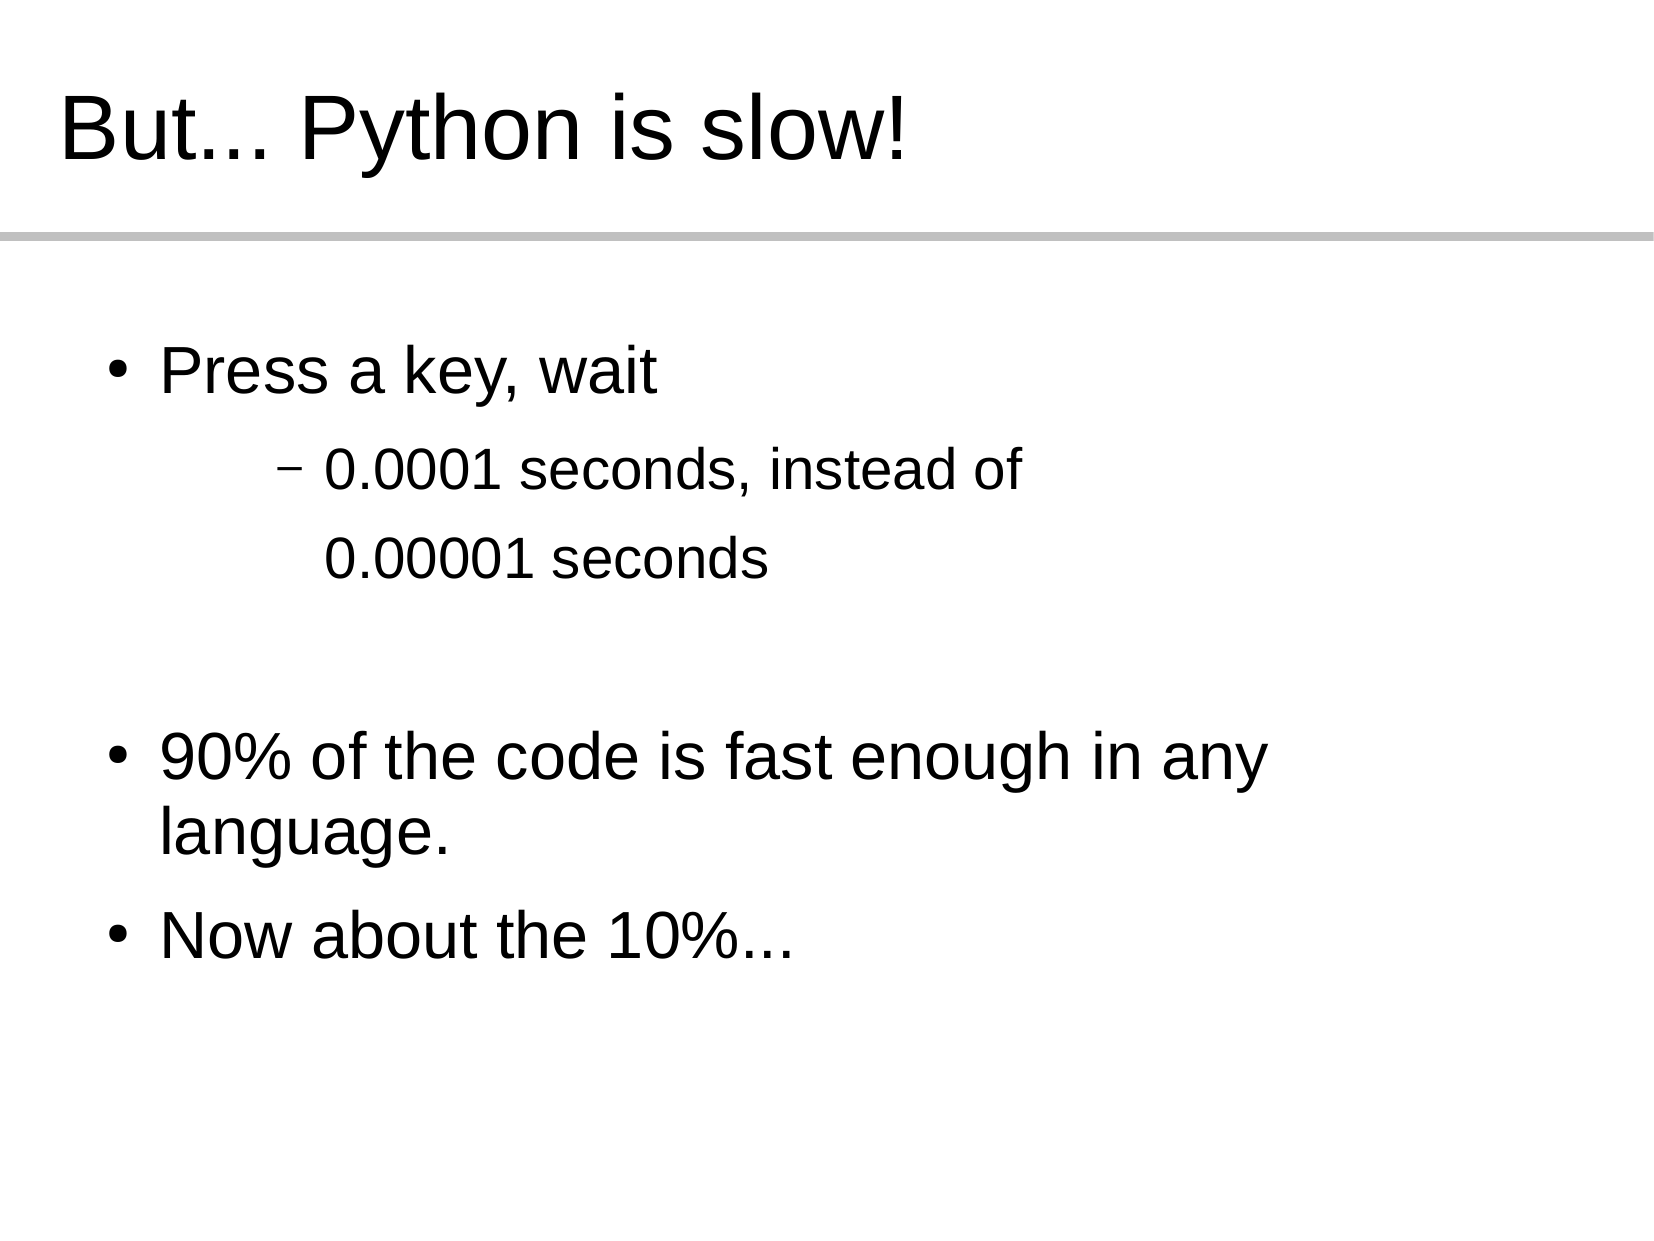

# But... Python is slow!
Press a key, wait
0.0001 seconds, instead of
0.00001 seconds
90% of the code is fast enough in any language.
Now about the 10%...